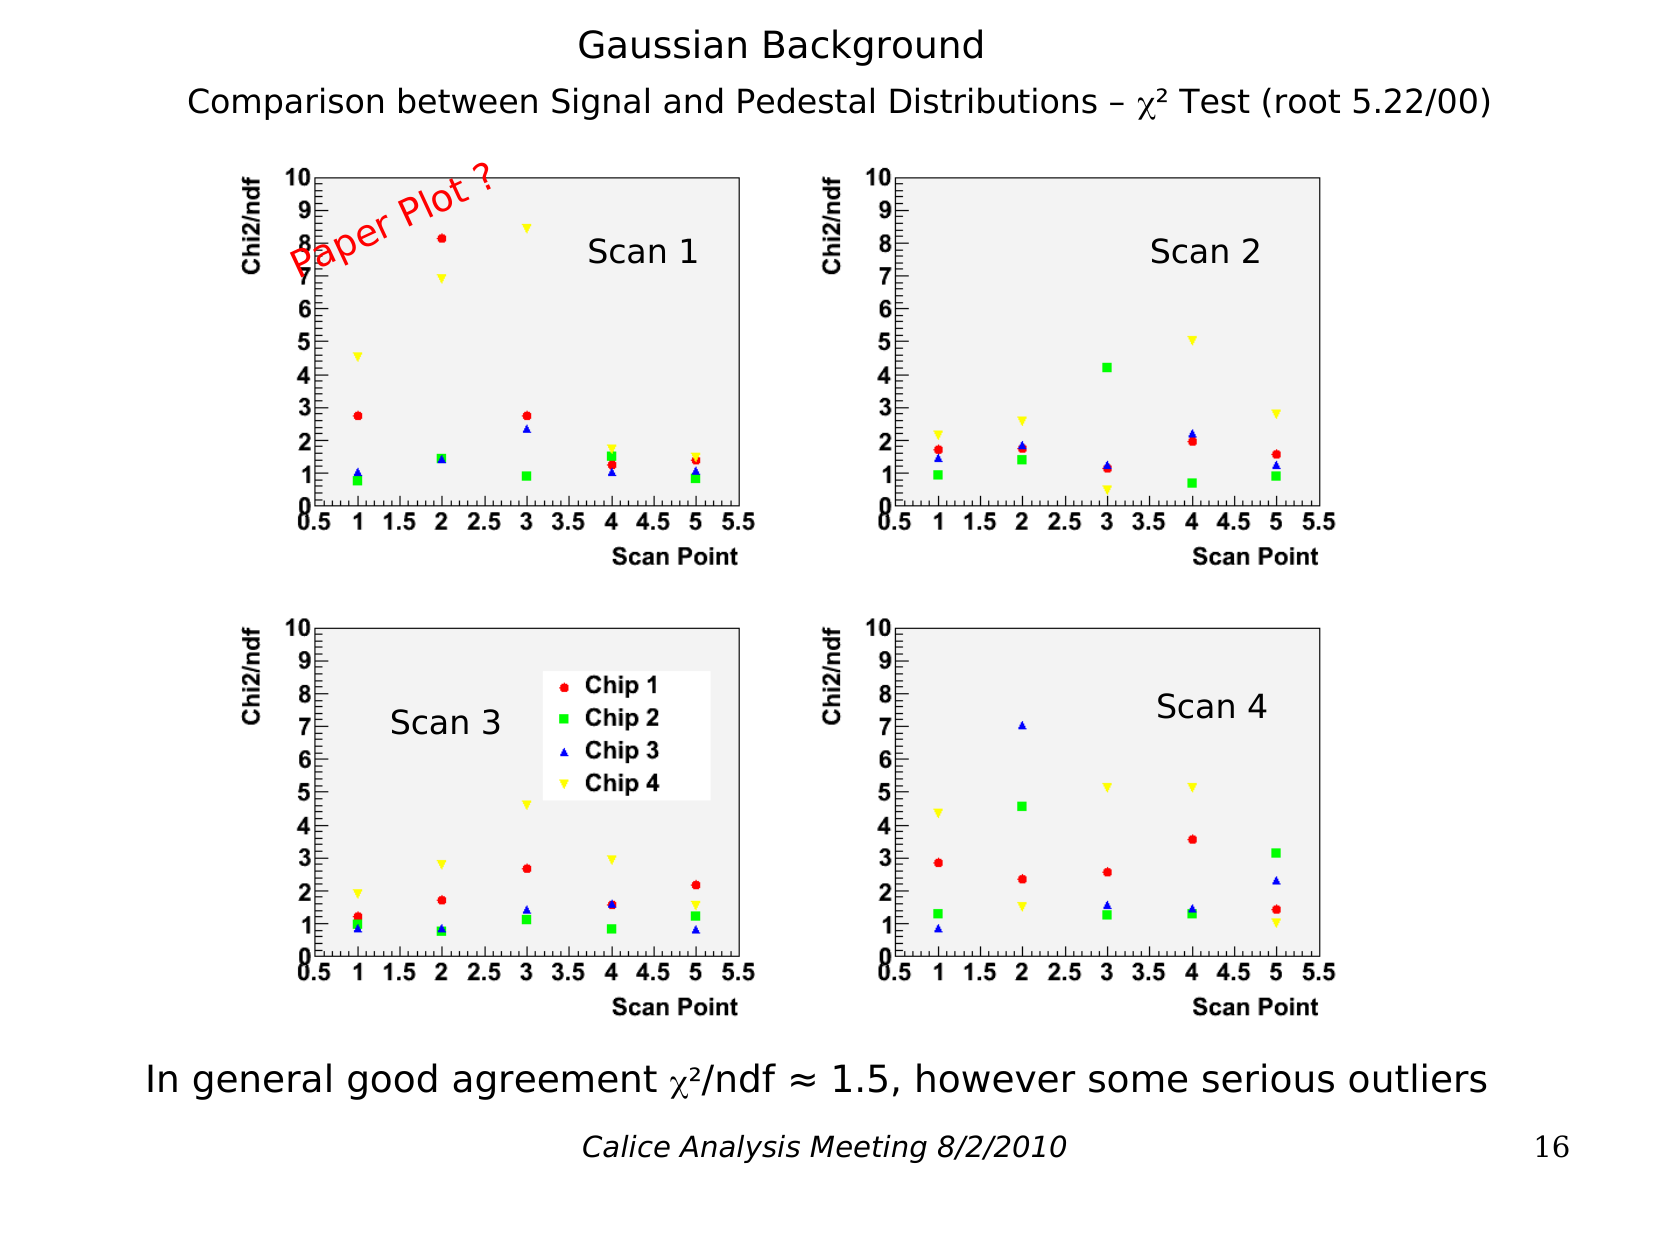

Gaussian Background
Comparison between Signal and Pedestal Distributions – ² Test (root 5.22/00)
Paper Plot ?
Scan 1
Scan 2
Scan 4
Scan 3
In general good agreement ²/ndf ≈ 1.5, however some serious outliers
16